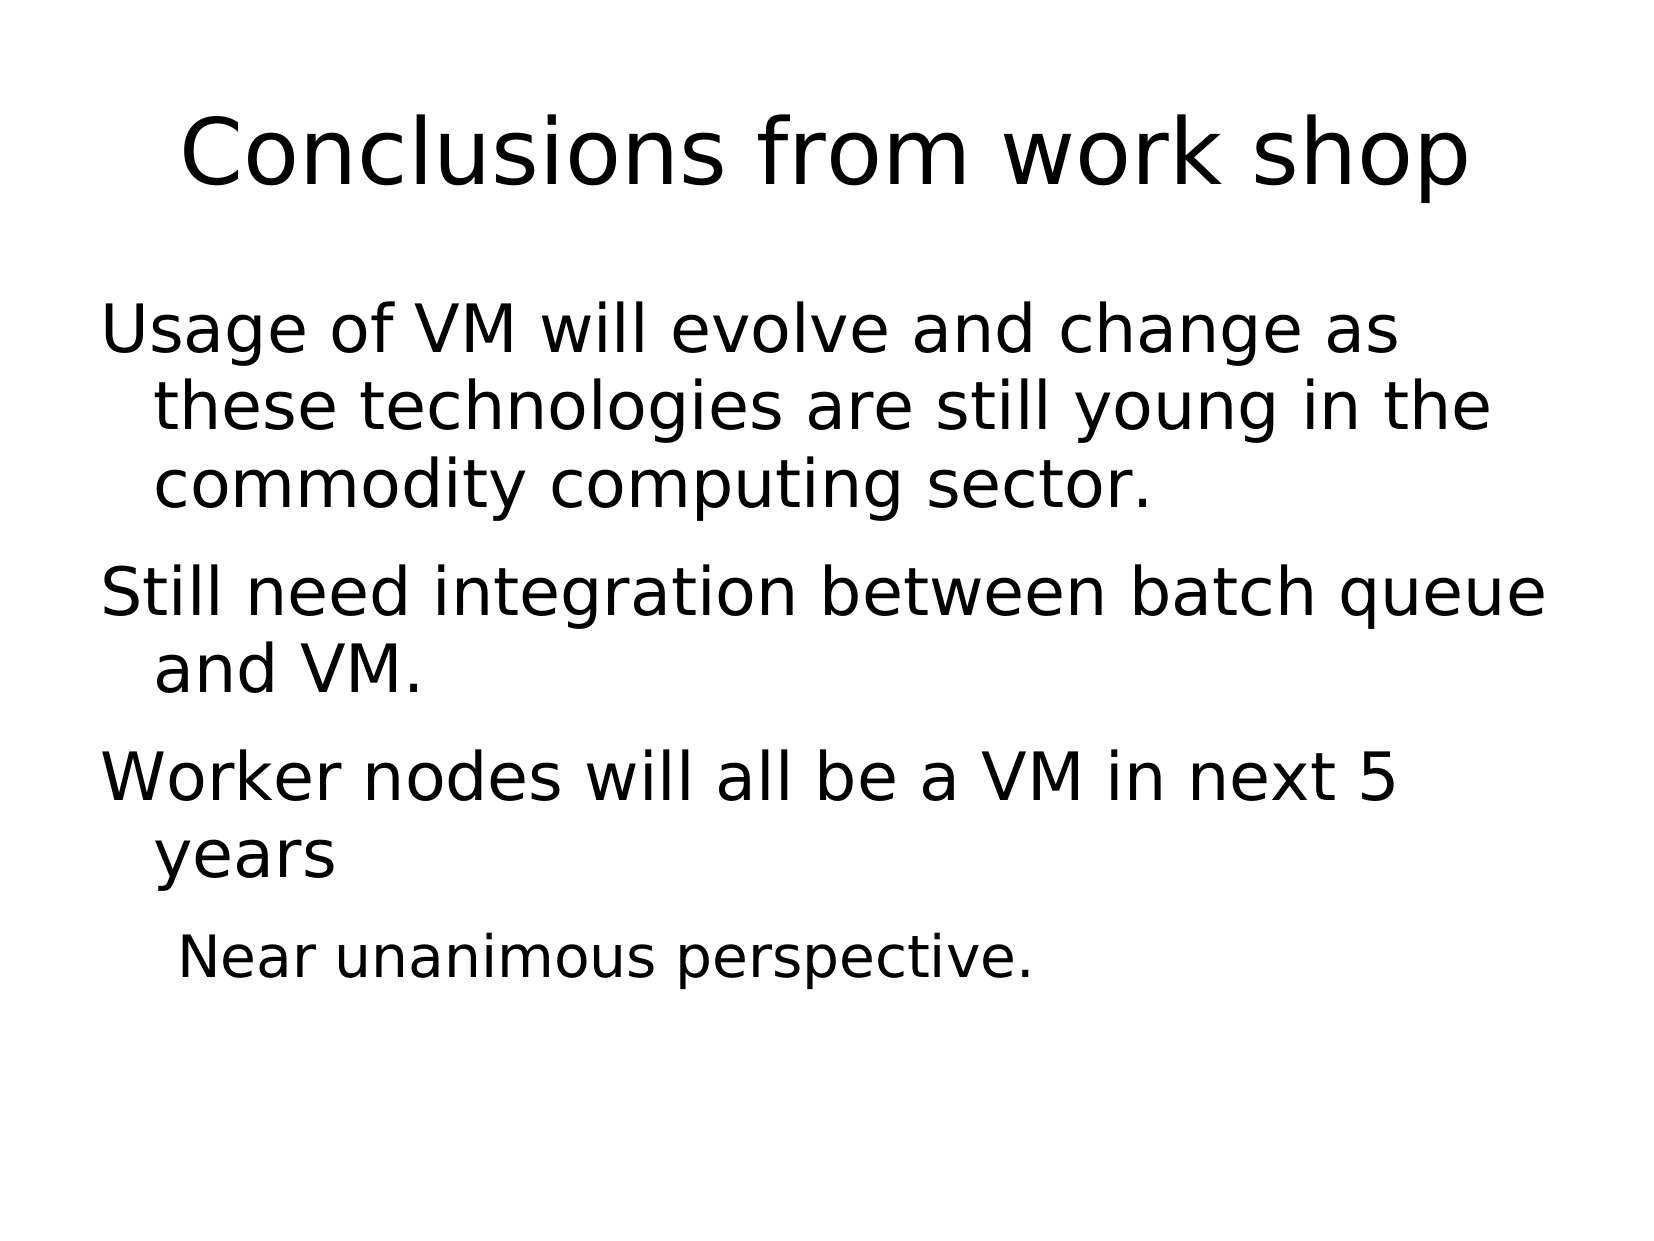

# Conclusions from work shop
Usage of VM will evolve and change as these technologies are still young in the commodity computing sector.
Still need integration between batch queue and VM.
Worker nodes will all be a VM in next 5 years
Near unanimous perspective.